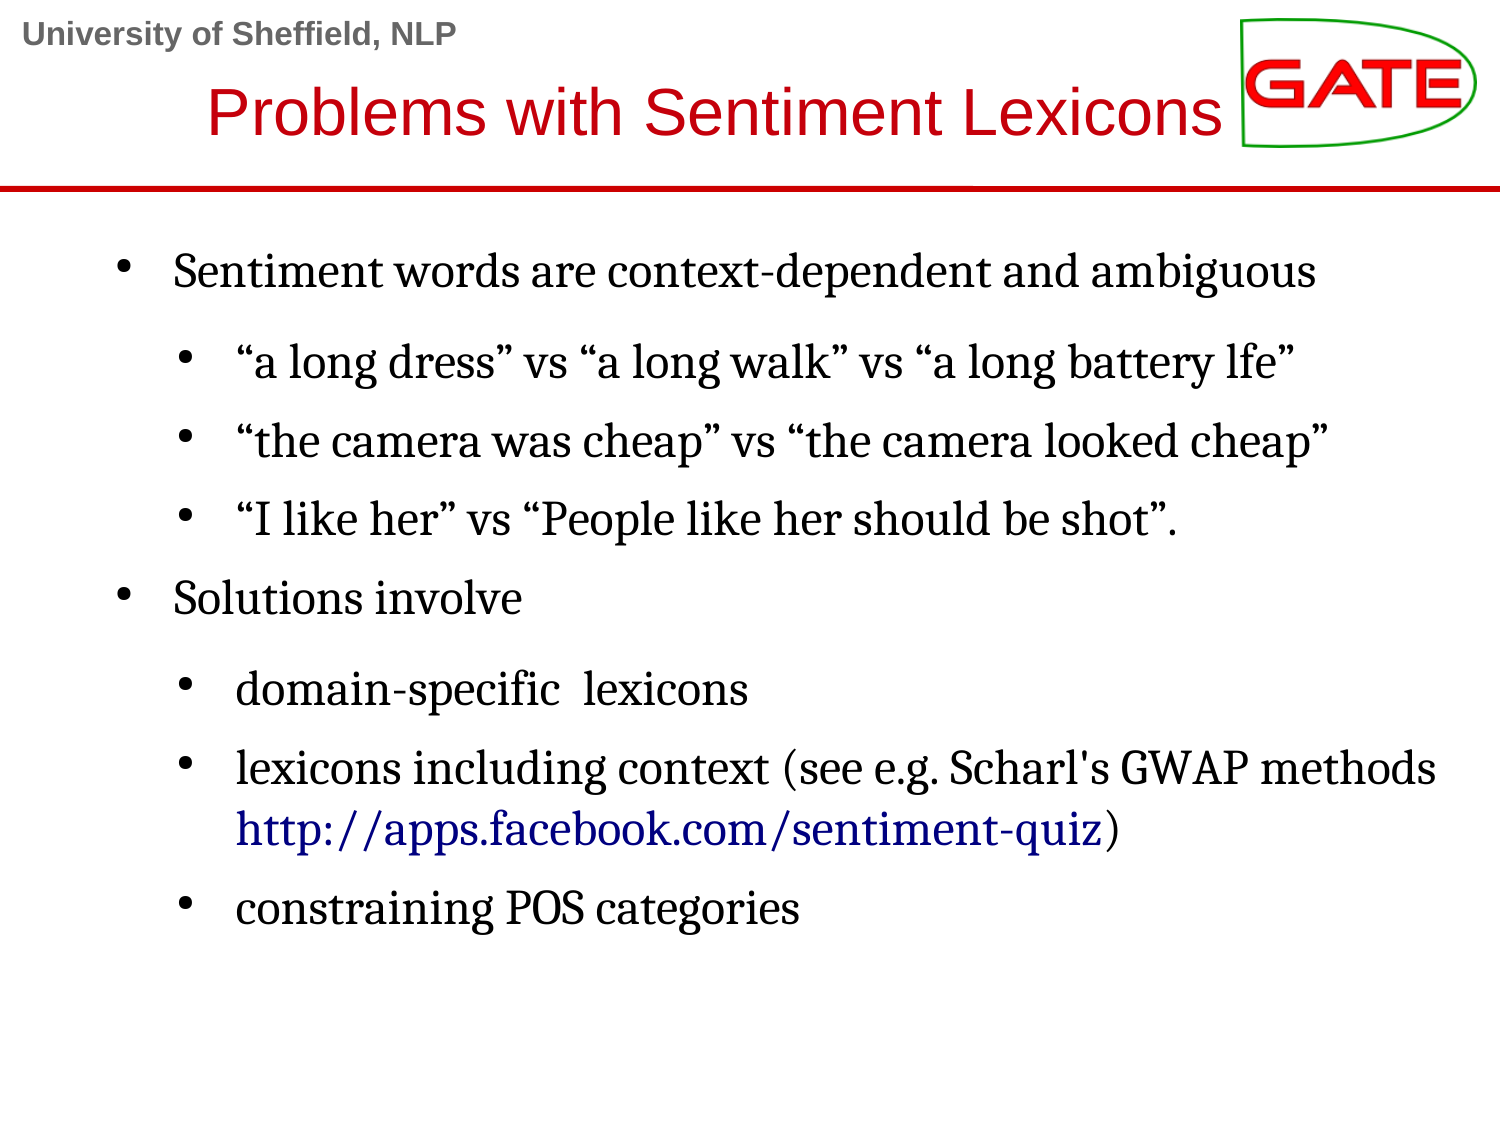

# Problems with Sentiment Lexicons
Sentiment words are context-dependent and ambiguous
“a long dress” vs “a long walk” vs “a long battery lfe”
“the camera was cheap” vs “the camera looked cheap”
“I like her” vs “People like her should be shot”.
Solutions involve
domain-specific lexicons
lexicons including context (see e.g. Scharl's GWAP methods http://apps.facebook.com/sentiment-quiz)
constraining POS categories